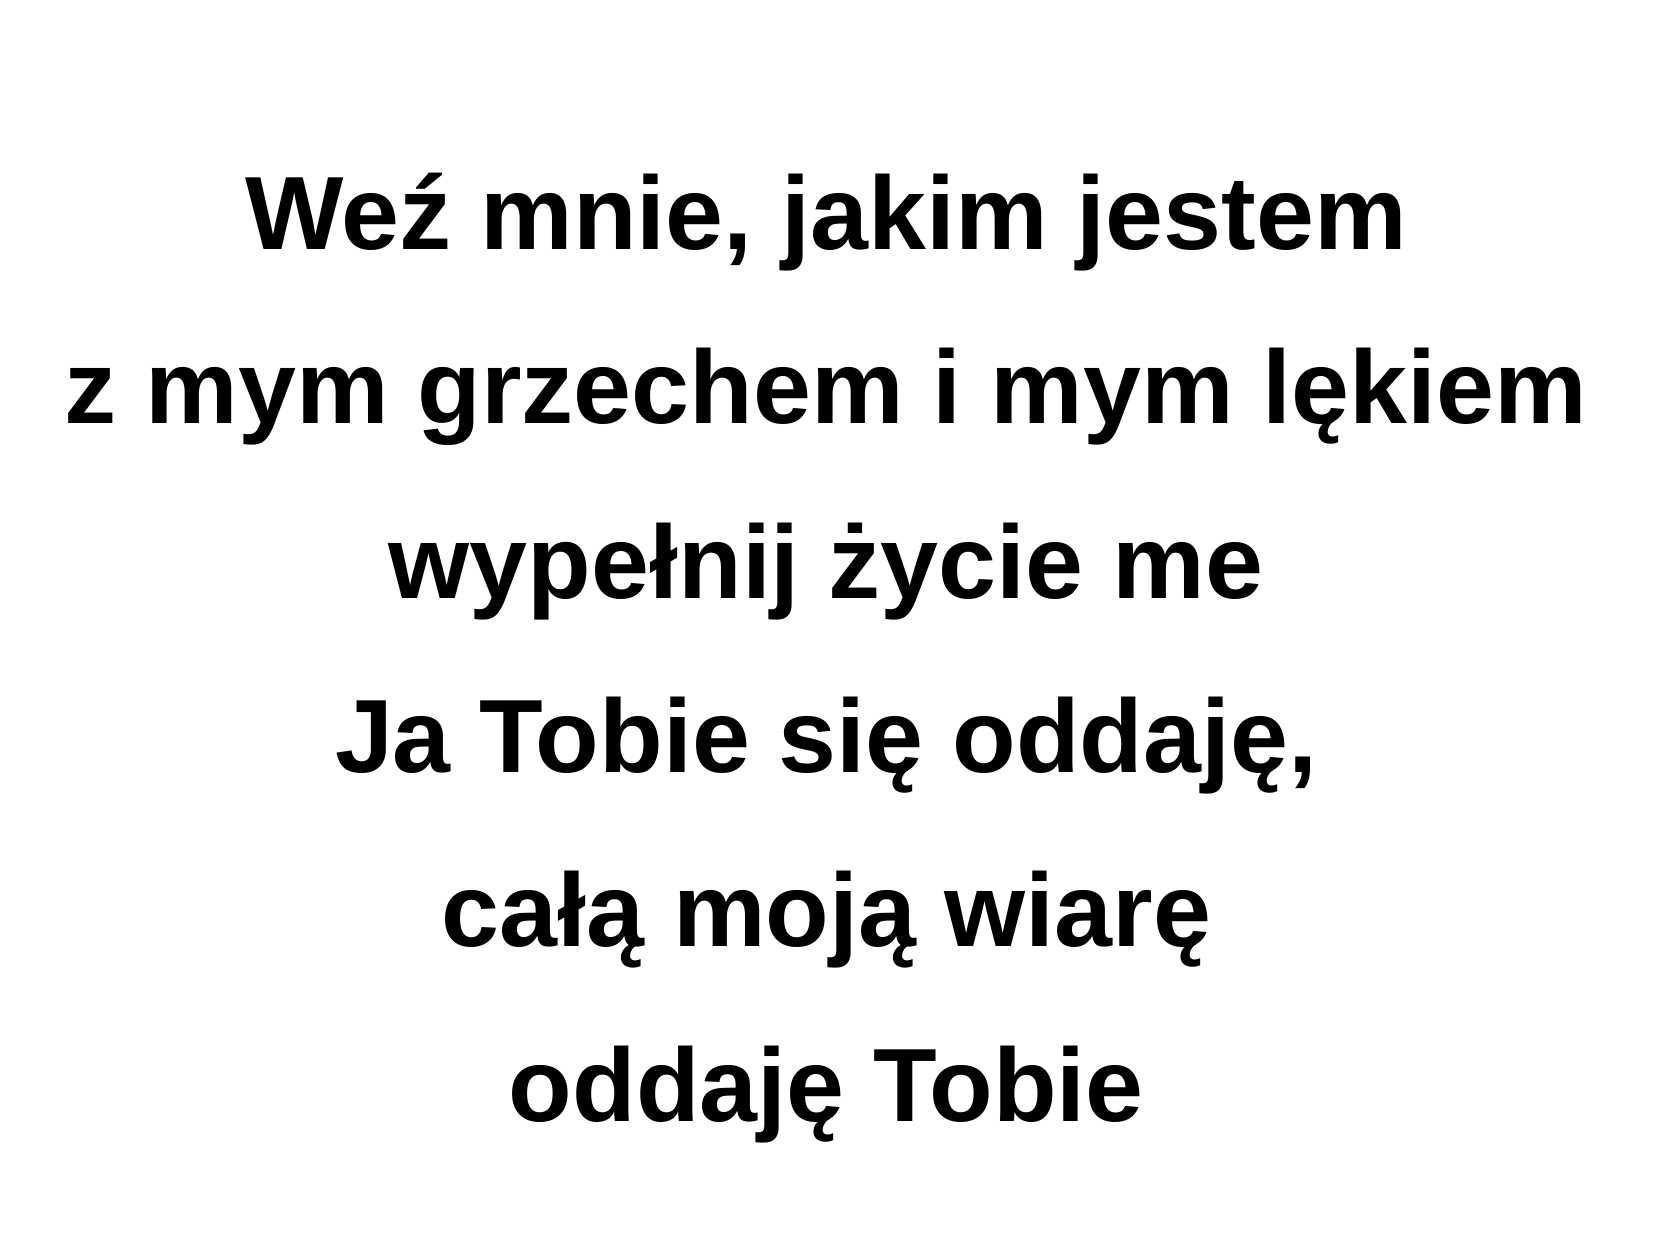

# Weź mnie, jakim jestem
z mym grzechem i mym lękiem
wypełnij życie me
Ja Tobie się oddaję,
całą moją wiarę
oddaję Tobie